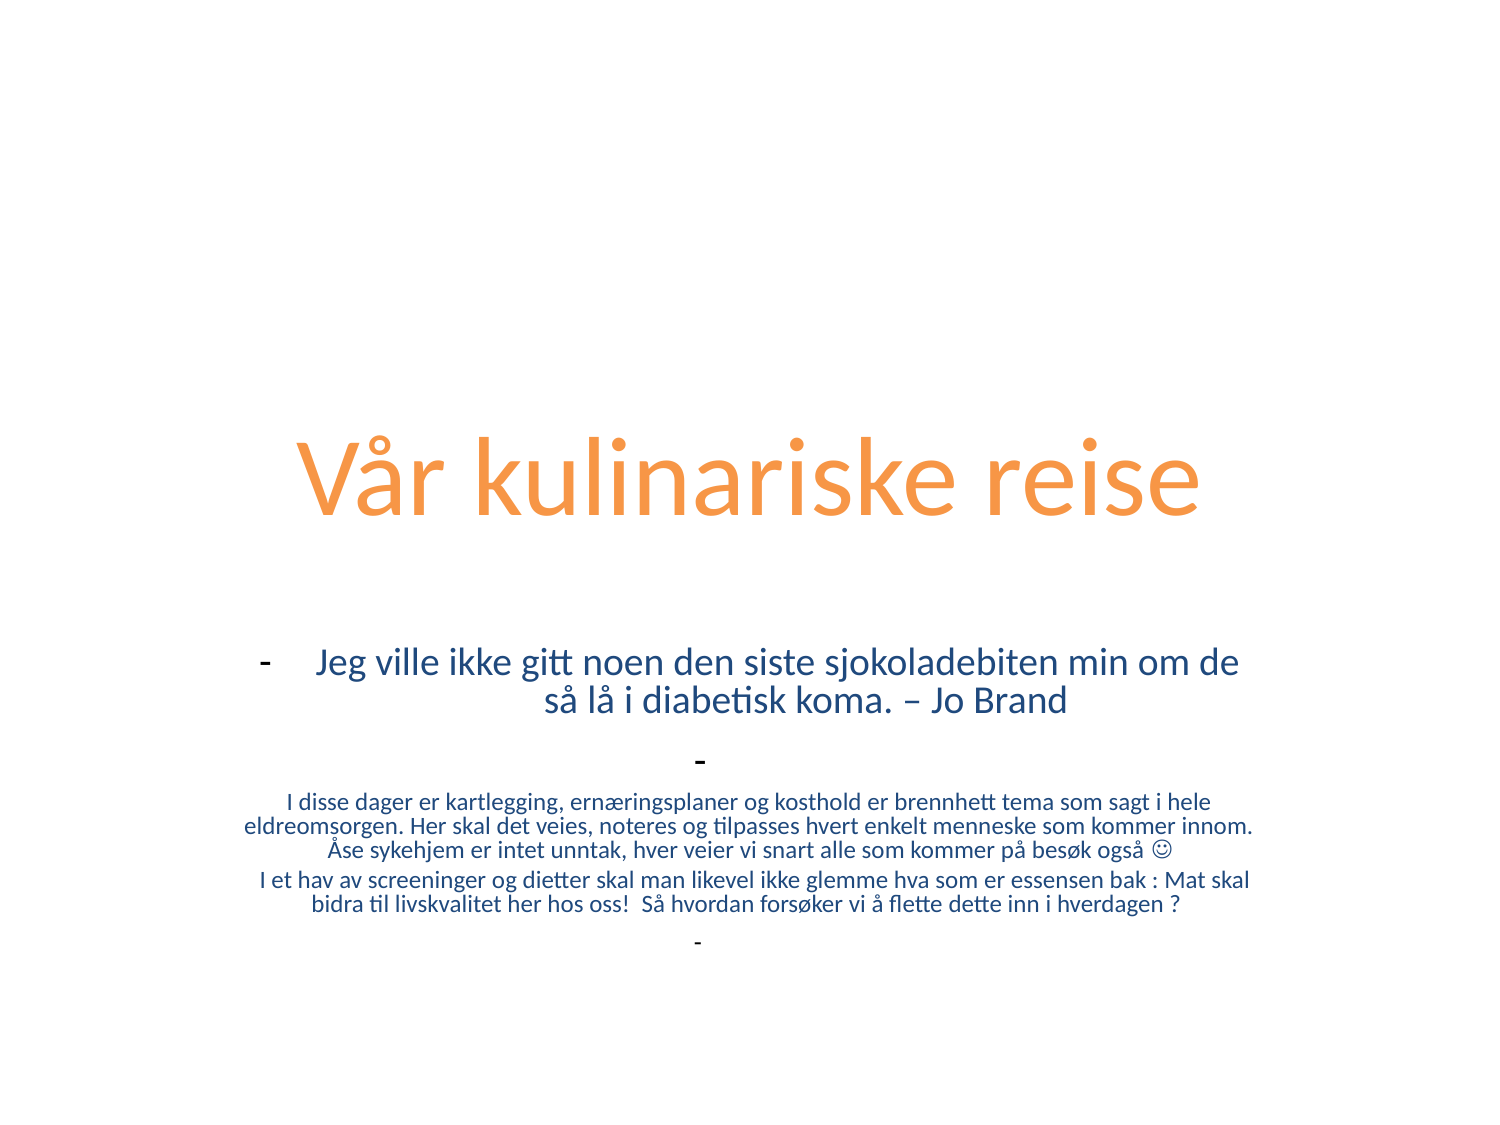

# Vår kulinariske reise
Jeg ville ikke gitt noen den siste sjokoladebiten min om de så lå i diabetisk koma. – Jo Brand
I disse dager er kartlegging, ernæringsplaner og kosthold er brennhett tema som sagt i hele eldreomsorgen. Her skal det veies, noteres og tilpasses hvert enkelt menneske som kommer innom. Åse sykehjem er intet unntak, hver veier vi snart alle som kommer på besøk også 
 I et hav av screeninger og dietter skal man likevel ikke glemme hva som er essensen bak : Mat skal bidra til livskvalitet her hos oss! Så hvordan forsøker vi å flette dette inn i hverdagen ?